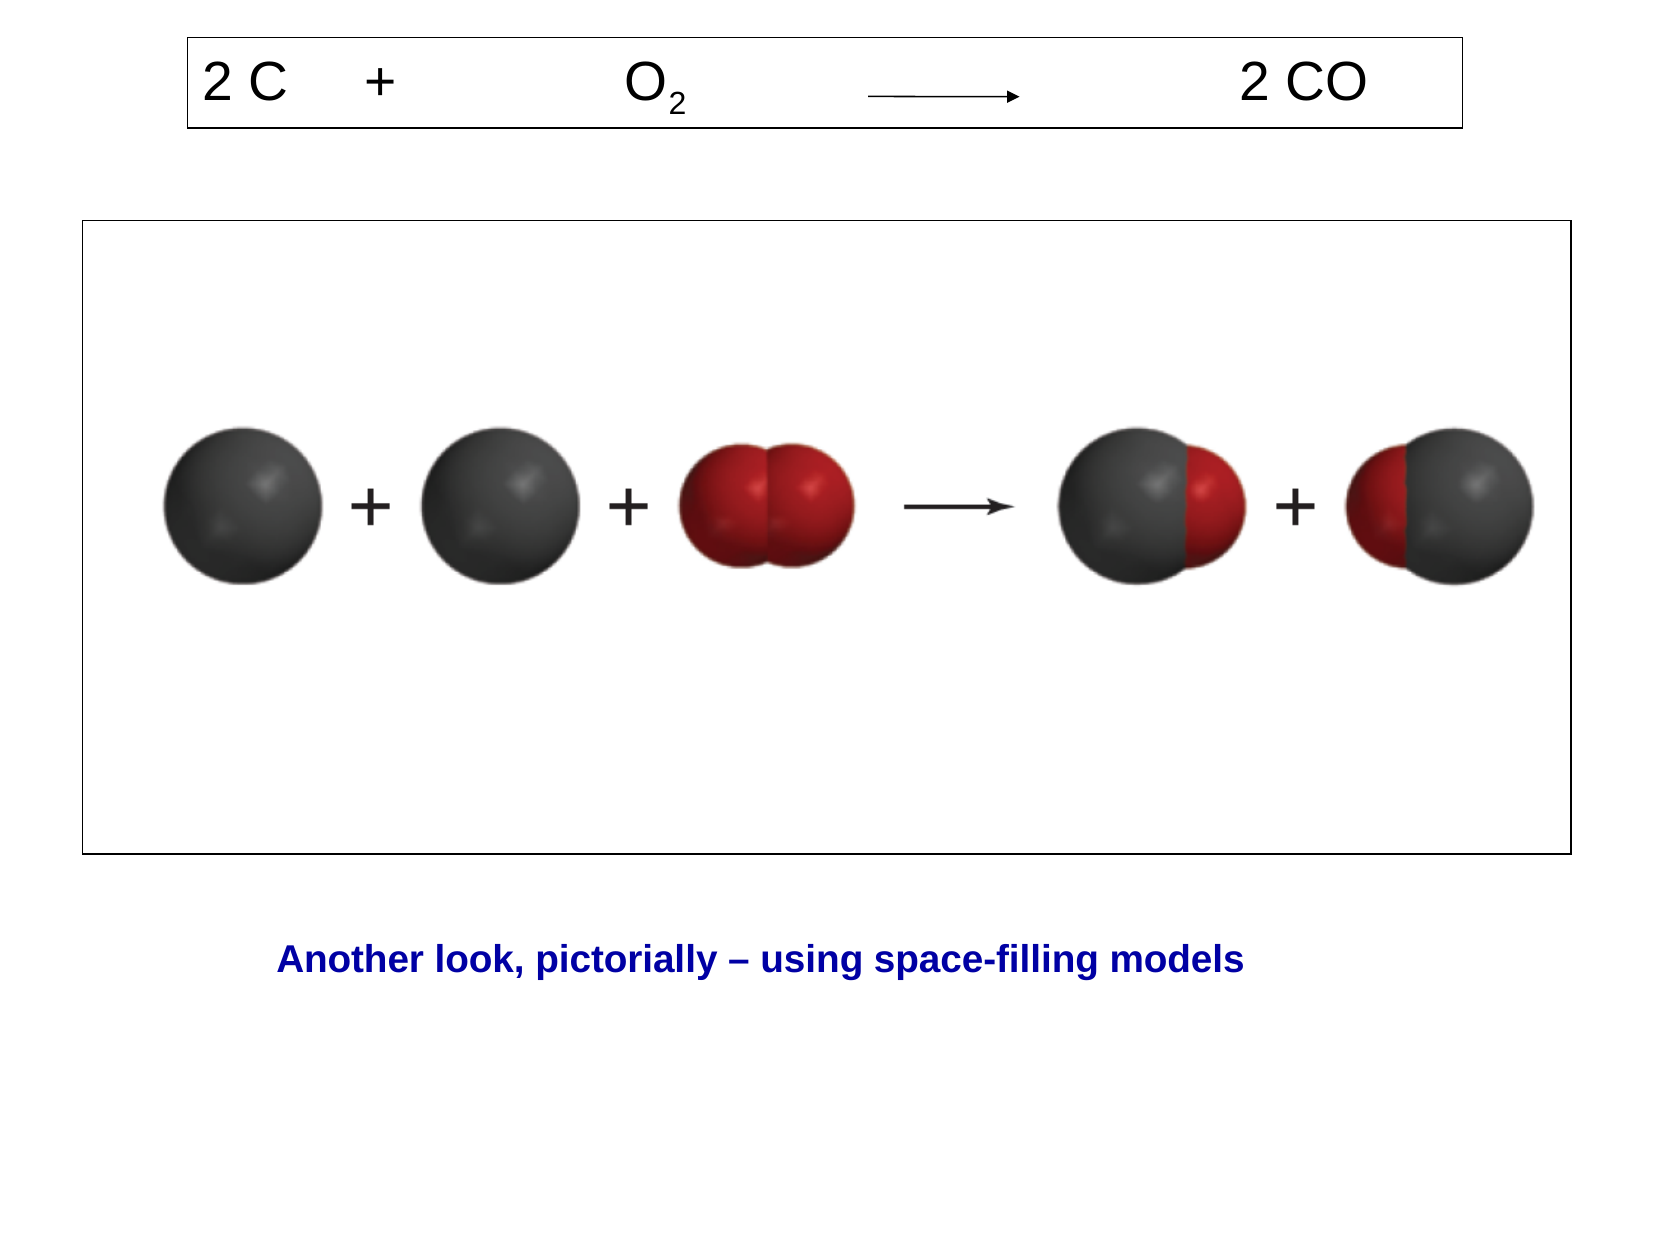

2 C + O2		 	 2 CO
Another look, pictorially – using space-filling models